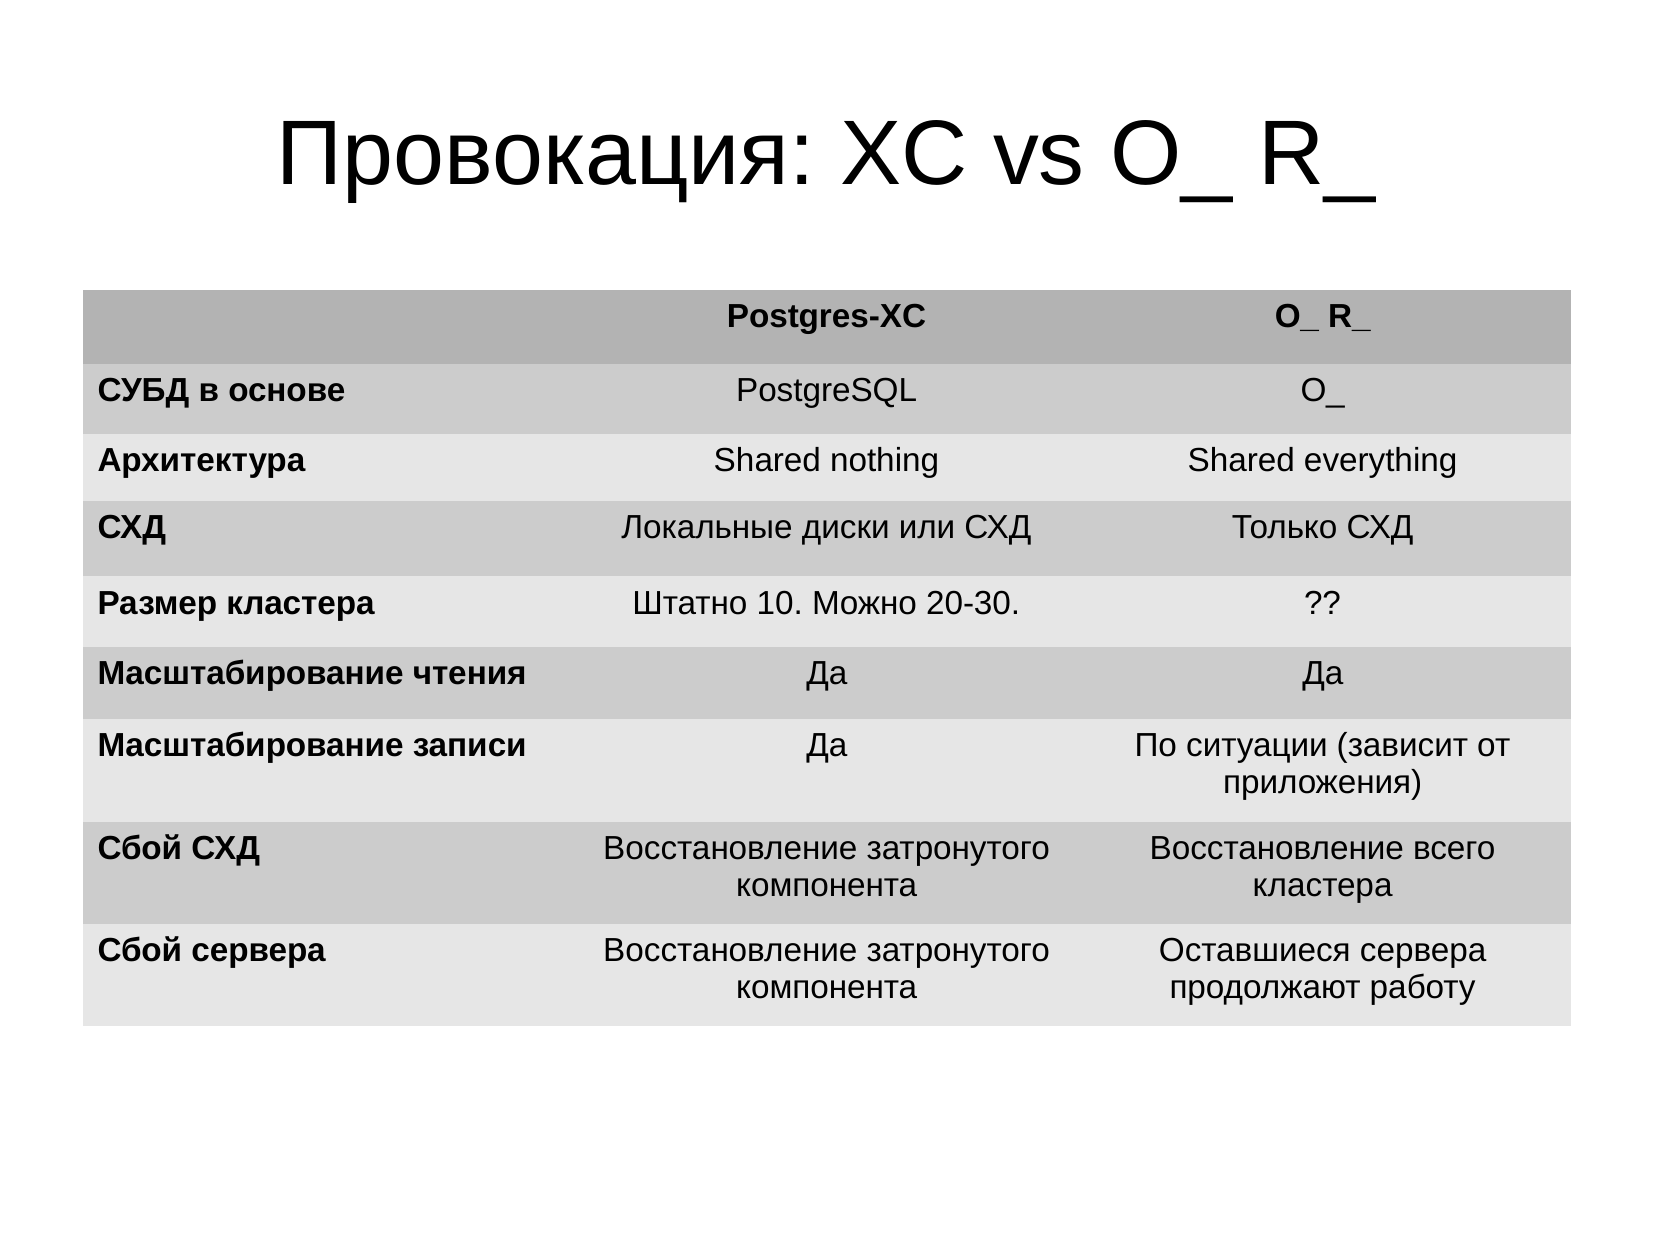

# Провокация: XC vs O_ R_
| | Postgres-XC | O\_ R\_ |
| --- | --- | --- |
| СУБД в основе | PostgreSQL | O\_ |
| Архитектура | Shared nothing | Shared everything |
| СХД | Локальные диски или СХД | Только СХД |
| Размер кластера | Штатно 10. Можно 20-30. | ?? |
| Масштабирование чтения | Да | Да |
| Масштабирование записи | Да | По ситуации (зависит от приложения) |
| Сбой СХД | Восстановление затронутого компонента | Восстановление всего кластера |
| Сбой сервера | Восстановление затронутого компонента | Оставшиеся сервера продолжают работу |